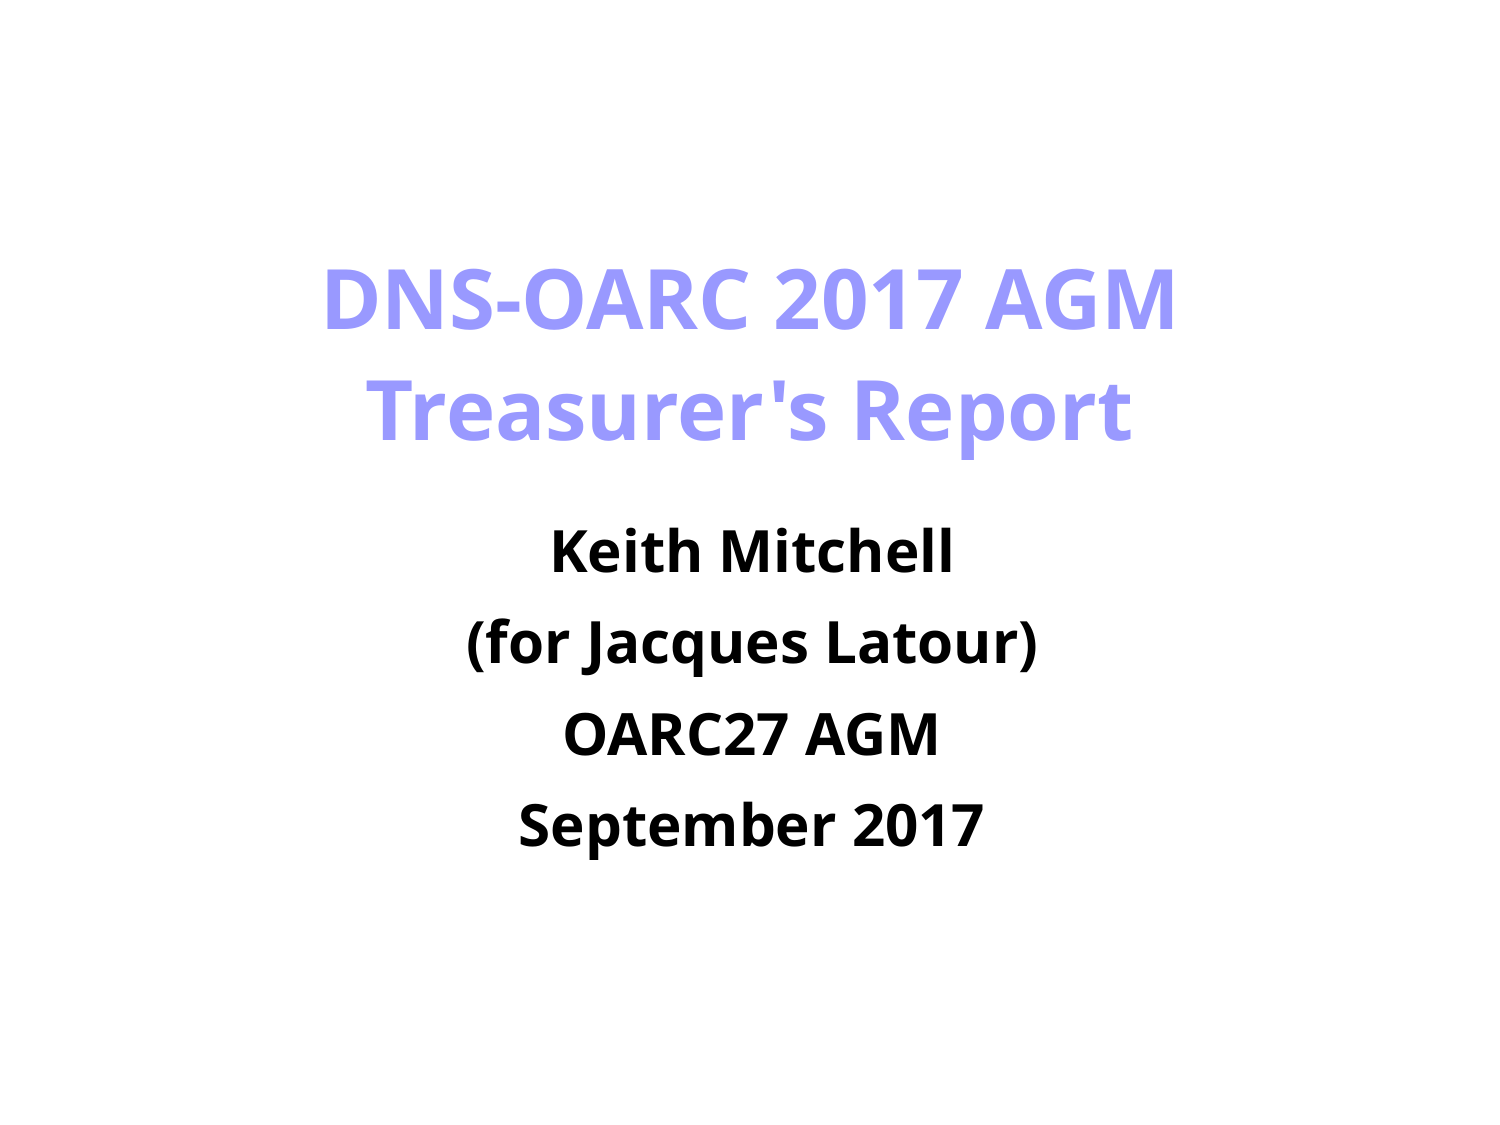

# DNS-OARC 2017 AGM Treasurer's Report
Keith Mitchell
(for Jacques Latour)
OARC27 AGM
September 2017